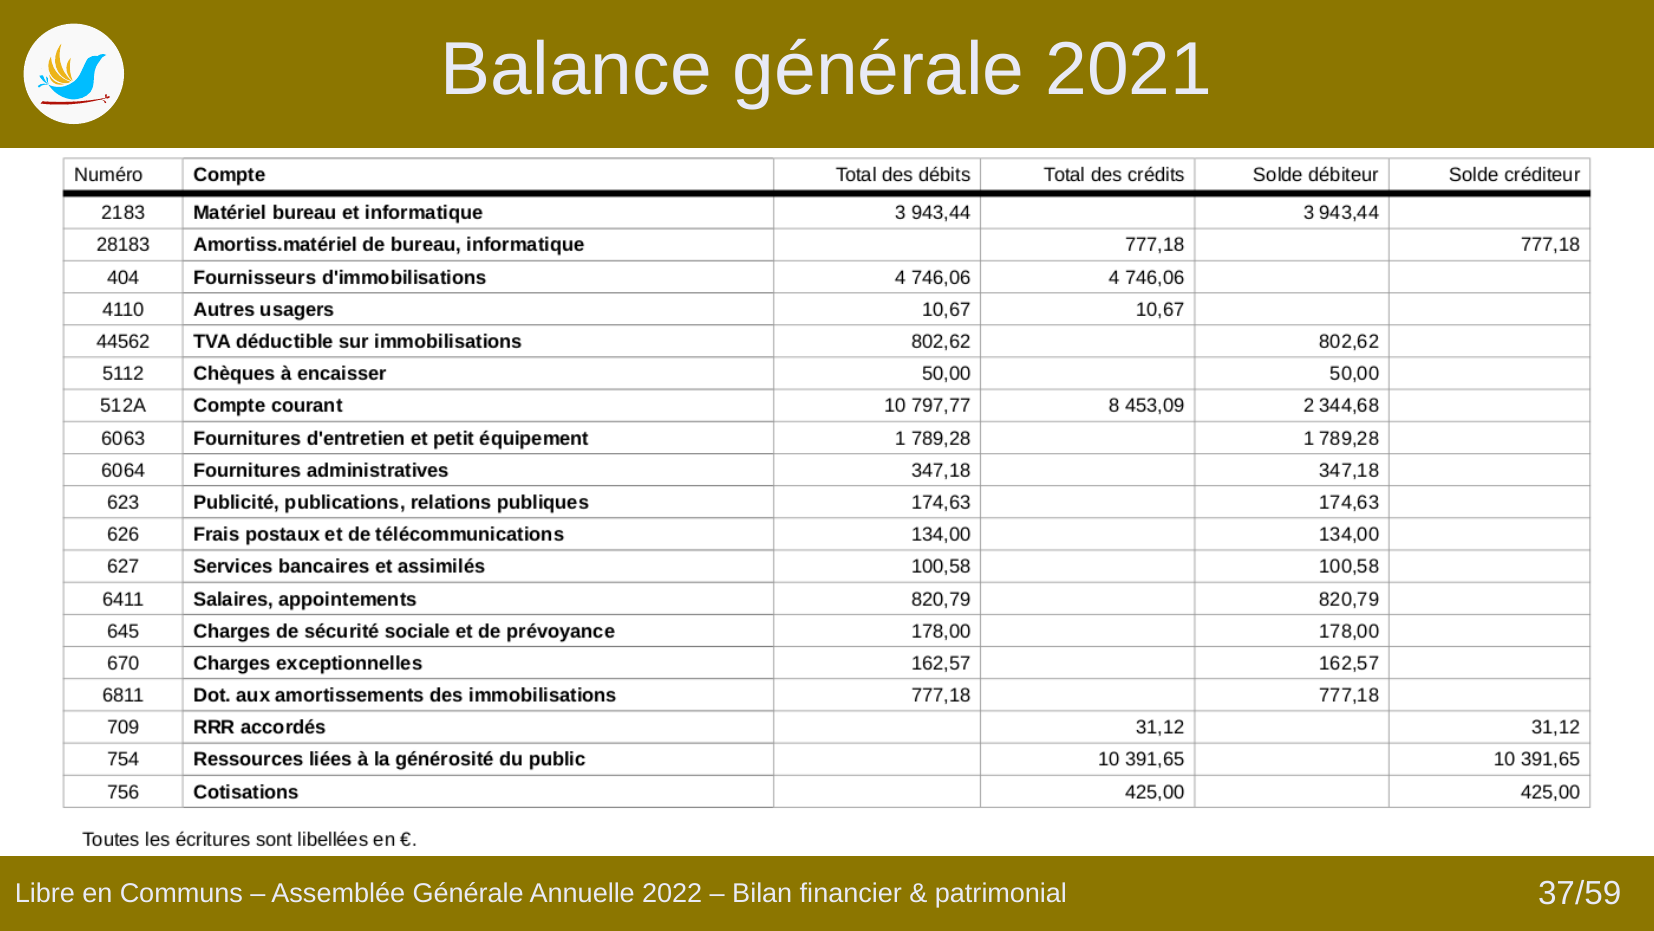

Balance générale 2021
Libre en Communs – Assemblée Générale Annuelle 2022 – Bilan financier & patrimonial